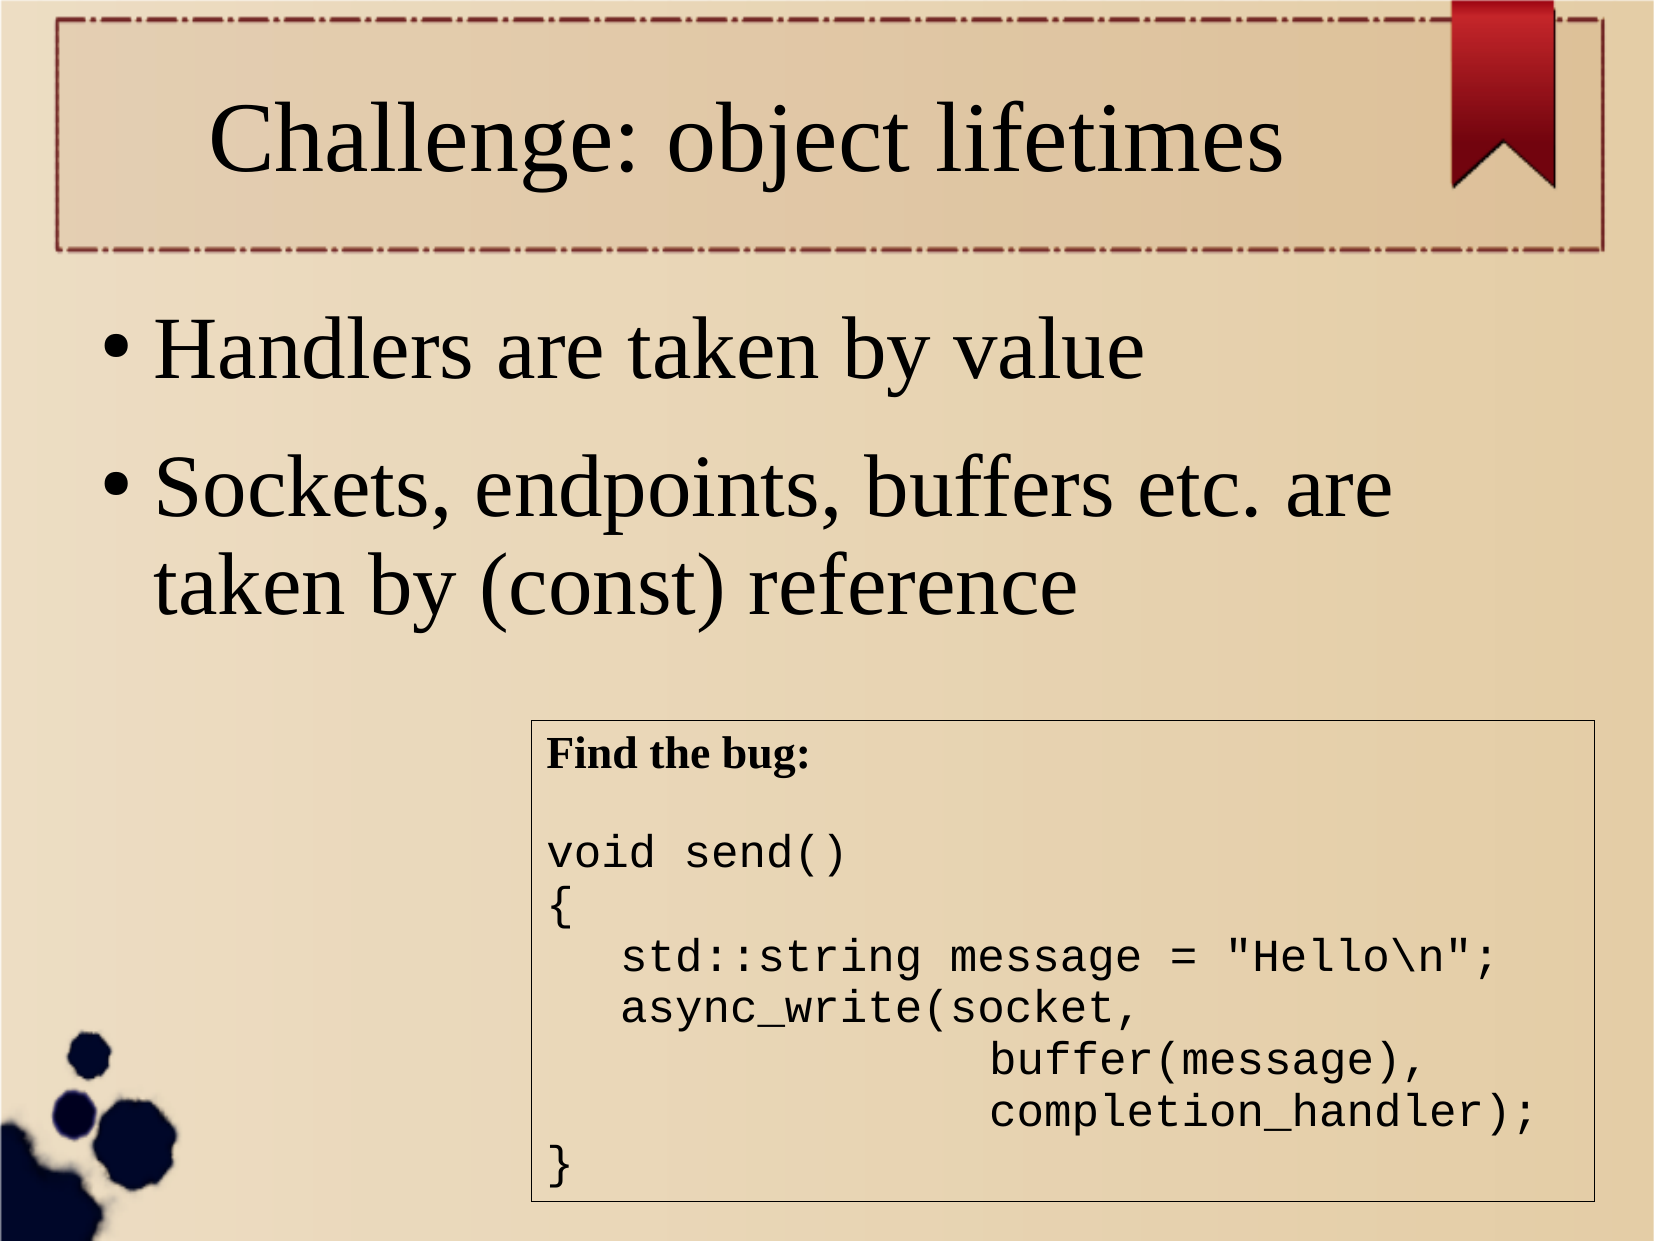

# Challenge: object lifetimes
Handlers are taken by value
Sockets, endpoints, buffers etc. are taken by (const) reference
Find the bug:
void send()
{
	std::string message = "Hello\n";
	async_write(socket,
						buffer(message),
						completion_handler);
}